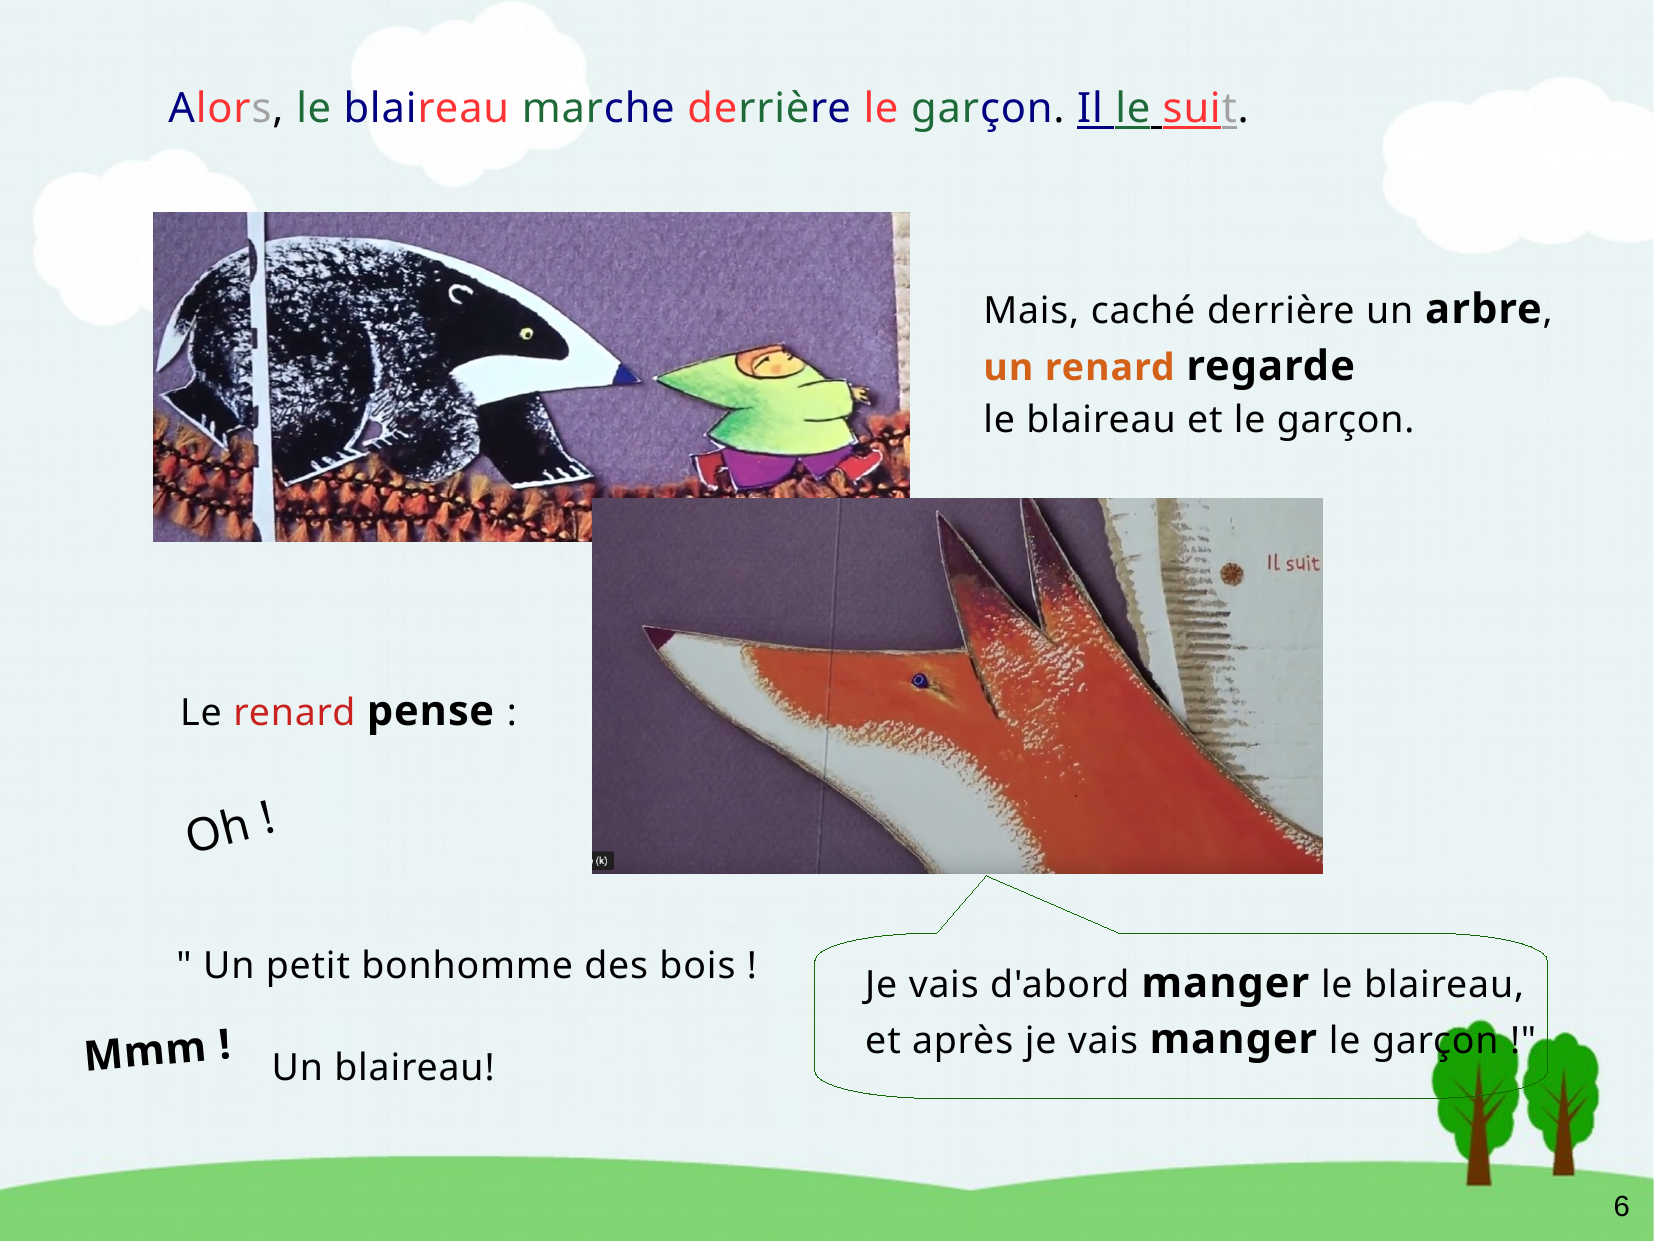

Alors, le blaireau marche derrière le garçon. Il le suit.
Mais, caché derrière un arbre, un renard regarde
le blaireau et le garçon.
Le renard pense :
Oh !
" Un petit bonhomme des bois !
 Un blaireau!
Je vais d'abord manger le blaireau, et après je vais manger le garçon !"
Mmm !
6